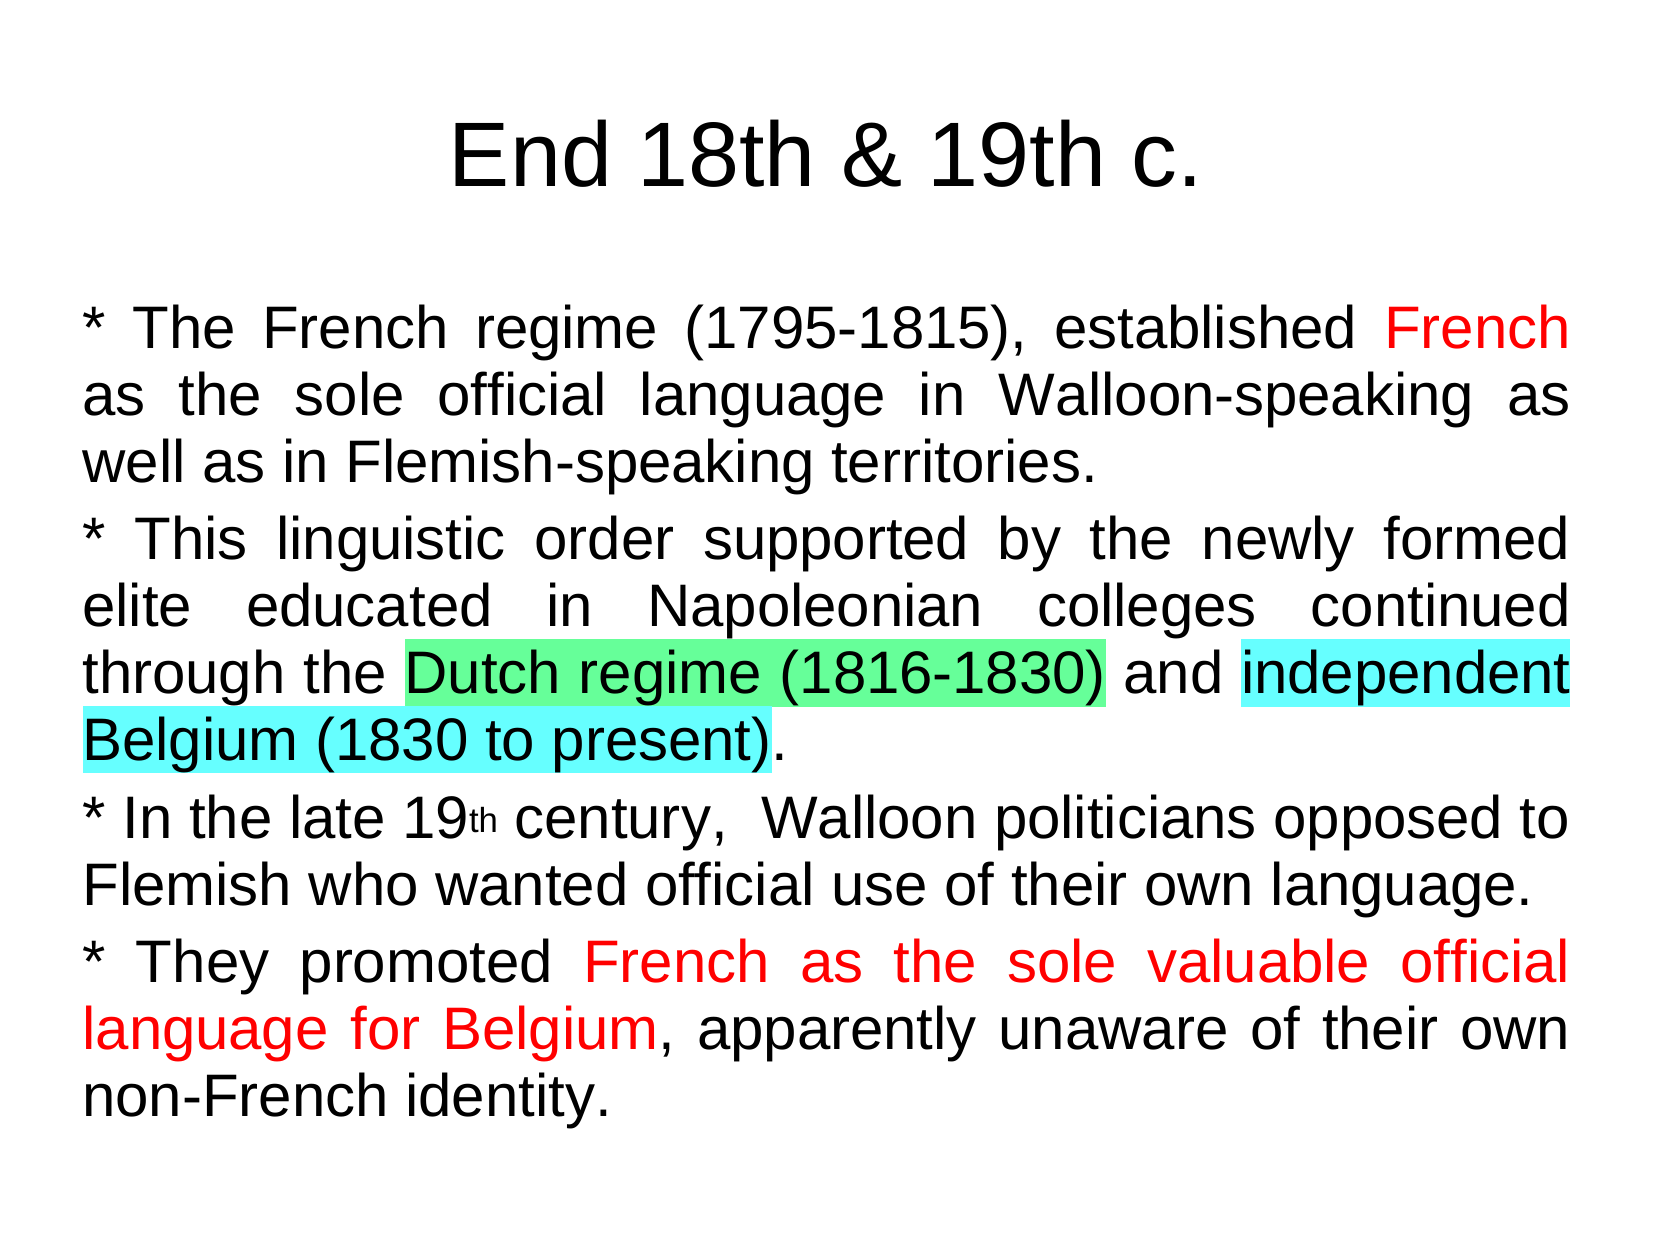

# End 18th & 19th c.
* The French regime (1795-1815), established French as the sole official language in Walloon-speaking as well as in Flemish-speaking territories.
* This linguistic order supported by the newly formed elite educated in Napoleonian colleges continued through the Dutch regime (1816-1830) and independent Belgium (1830 to present).
* In the late 19th century, Walloon politicians opposed to Flemish who wanted official use of their own language.
* They promoted French as the sole valuable official language for Belgium, apparently unaware of their own non-French identity.